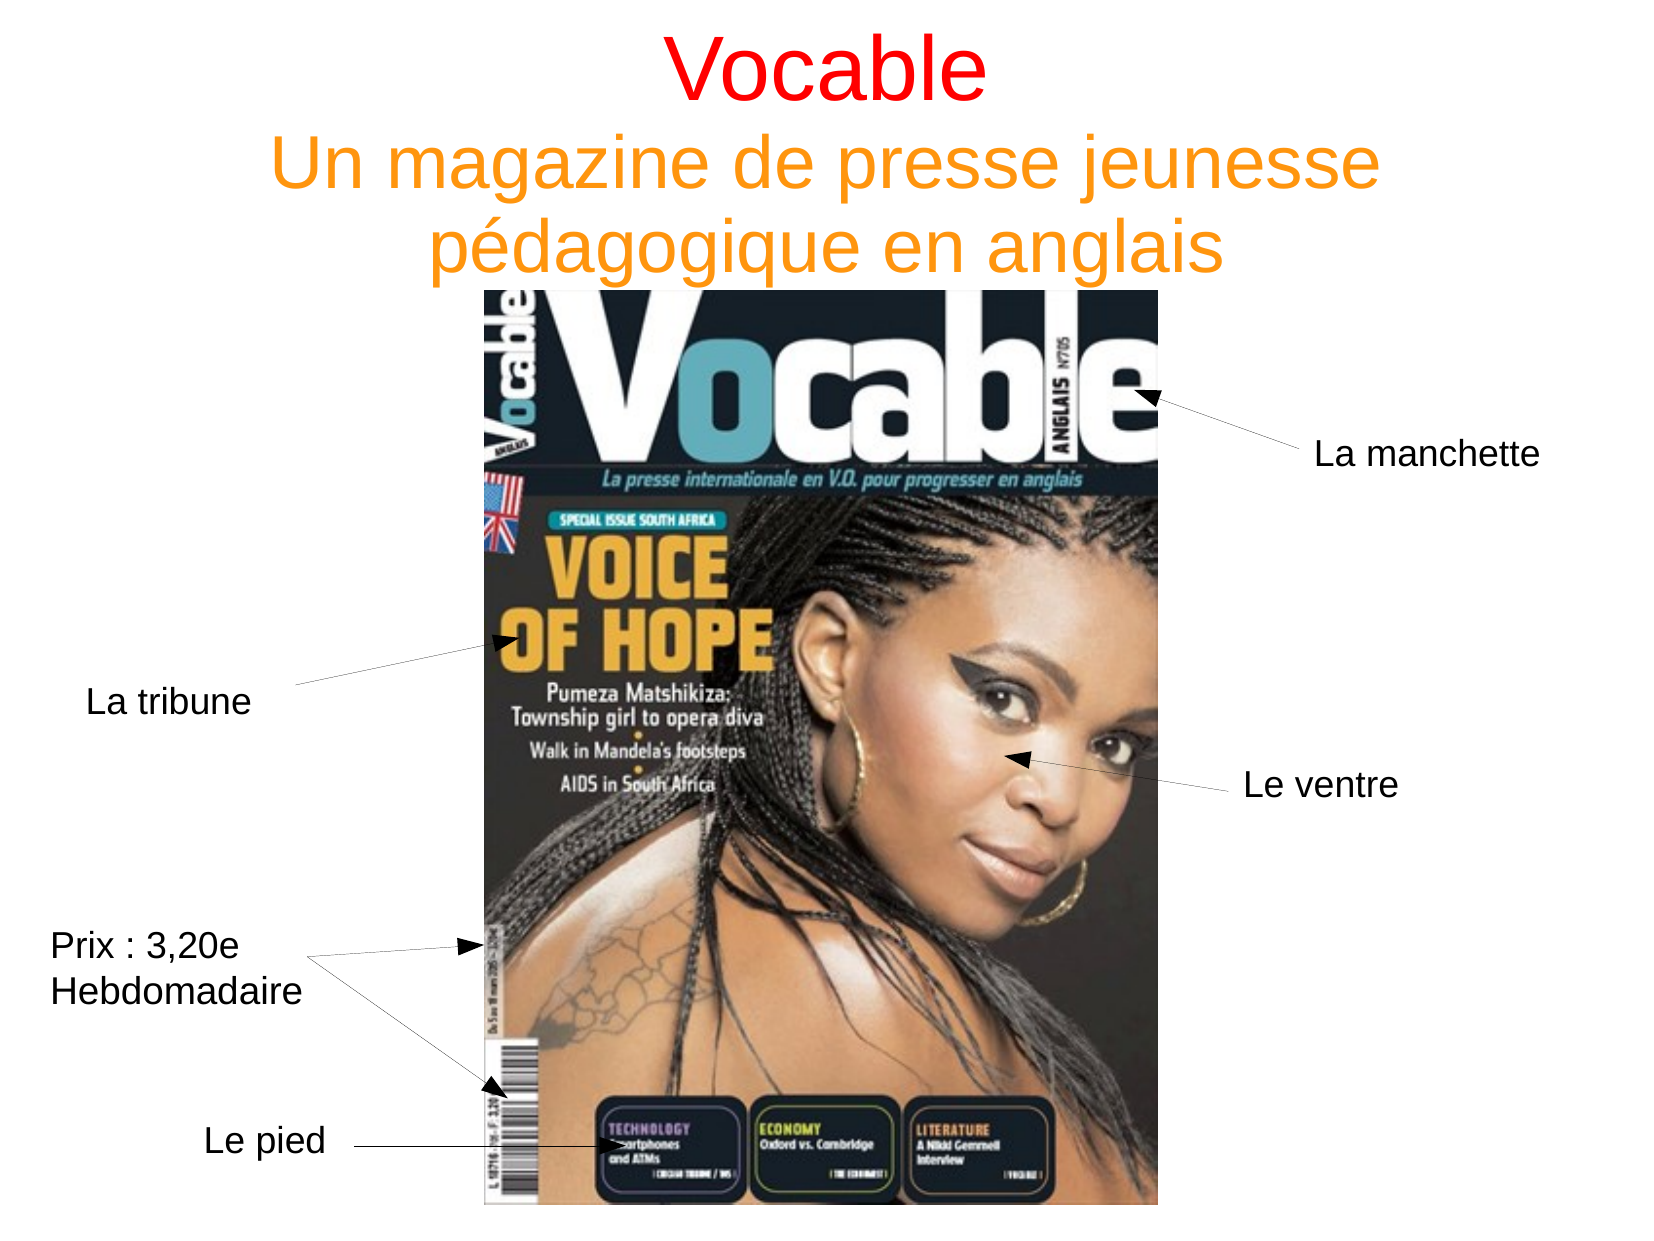

# Vocable Un magazine de presse jeunesse pédagogique en anglais
La manchette
La tribune
Le ventre
Prix : 3,20e
Hebdomadaire
Le pied